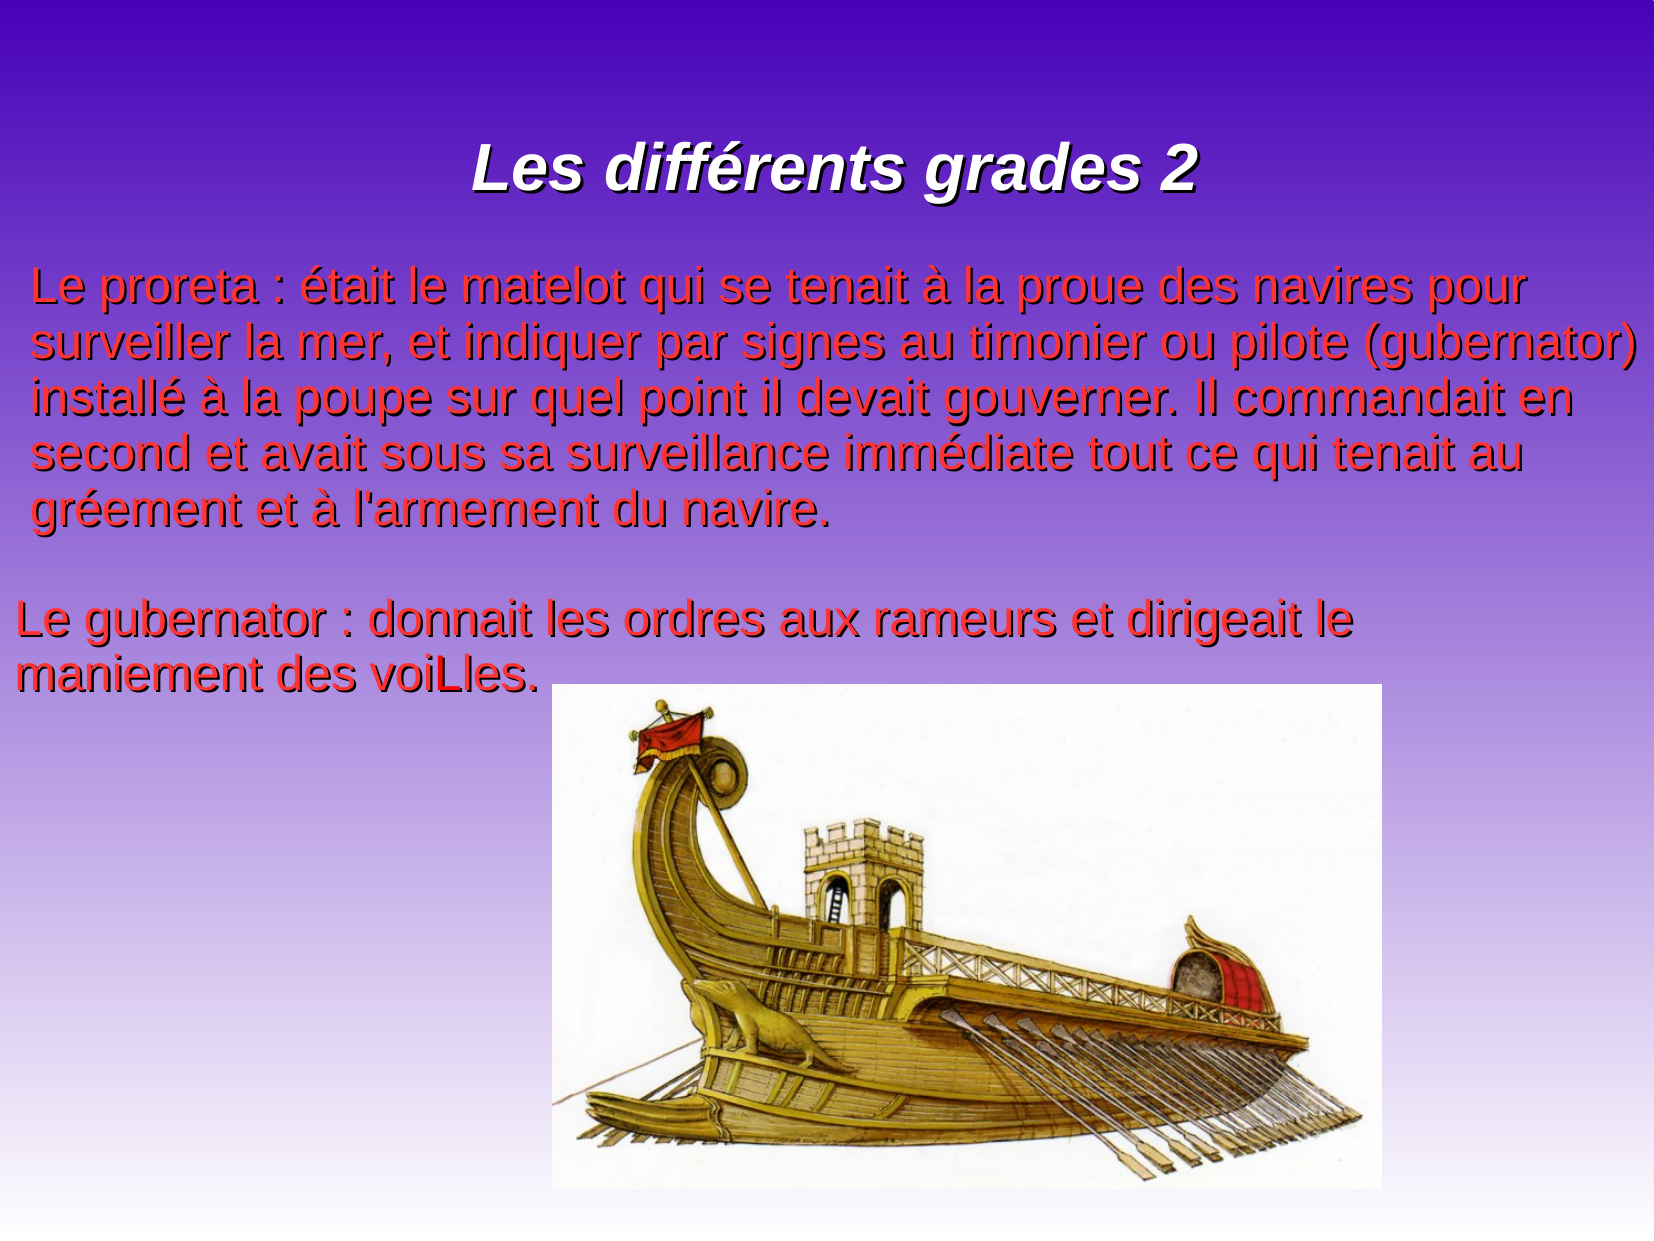

Les différents grades 2
Le proreta : était le matelot qui se tenait à la proue des navires pour surveiller la mer, et indiquer par signes au timonier ou pilote (gubernator) installé à la poupe sur quel point il devait gouverner. Il commandait en second et avait sous sa surveillance immédiate tout ce qui tenait au gréement et à l'armement du navire.
Le gubernator : donnait les ordres aux rameurs et dirigeait le maniement des voiLles.